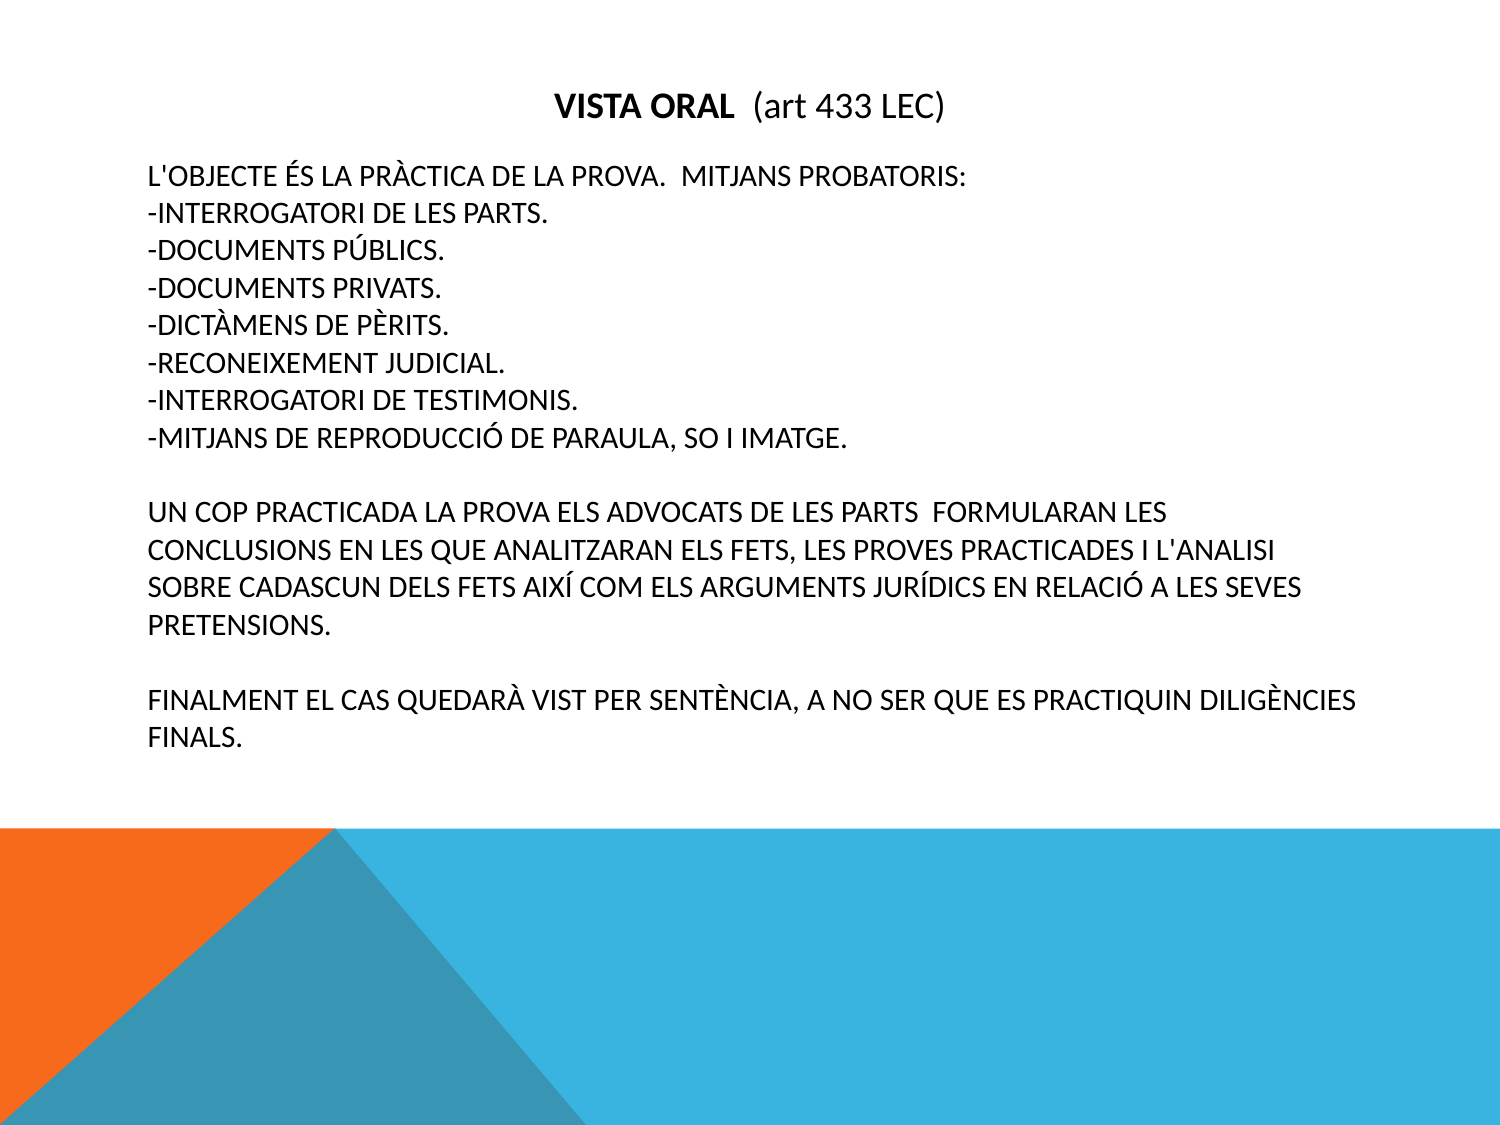

# VISTA ORAL (art 433 LEC)
L'OBJECTE ÉS LA PRÀCTICA DE LA PROVA. MITJANS PROBATORIS:
-INTERROGATORI DE LES PARTS.
-DOCUMENTS PÚBLICS.
-DOCUMENTS PRIVATS.
-DICTÀMENS DE PÈRITS.
-RECONEIXEMENT JUDICIAL.
-INTERROGATORI DE TESTIMONIS.
-MITJANS DE REPRODUCCIÓ DE PARAULA, SO I IMATGE.
UN COP PRACTICADA LA PROVA ELS ADVOCATS DE LES PARTS FORMULARAN LES CONCLUSIONS EN LES QUE ANALITZARAN ELS FETS, LES PROVES PRACTICADES I L'ANALISI SOBRE CADASCUN DELS FETS AIXÍ COM ELS ARGUMENTS JURÍDICS EN RELACIÓ A LES SEVES PRETENSIONS.
FINALMENT EL CAS QUEDARÀ VIST PER SENTÈNCIA, A NO SER QUE ES PRACTIQUIN DILIGÈNCIES FINALS.